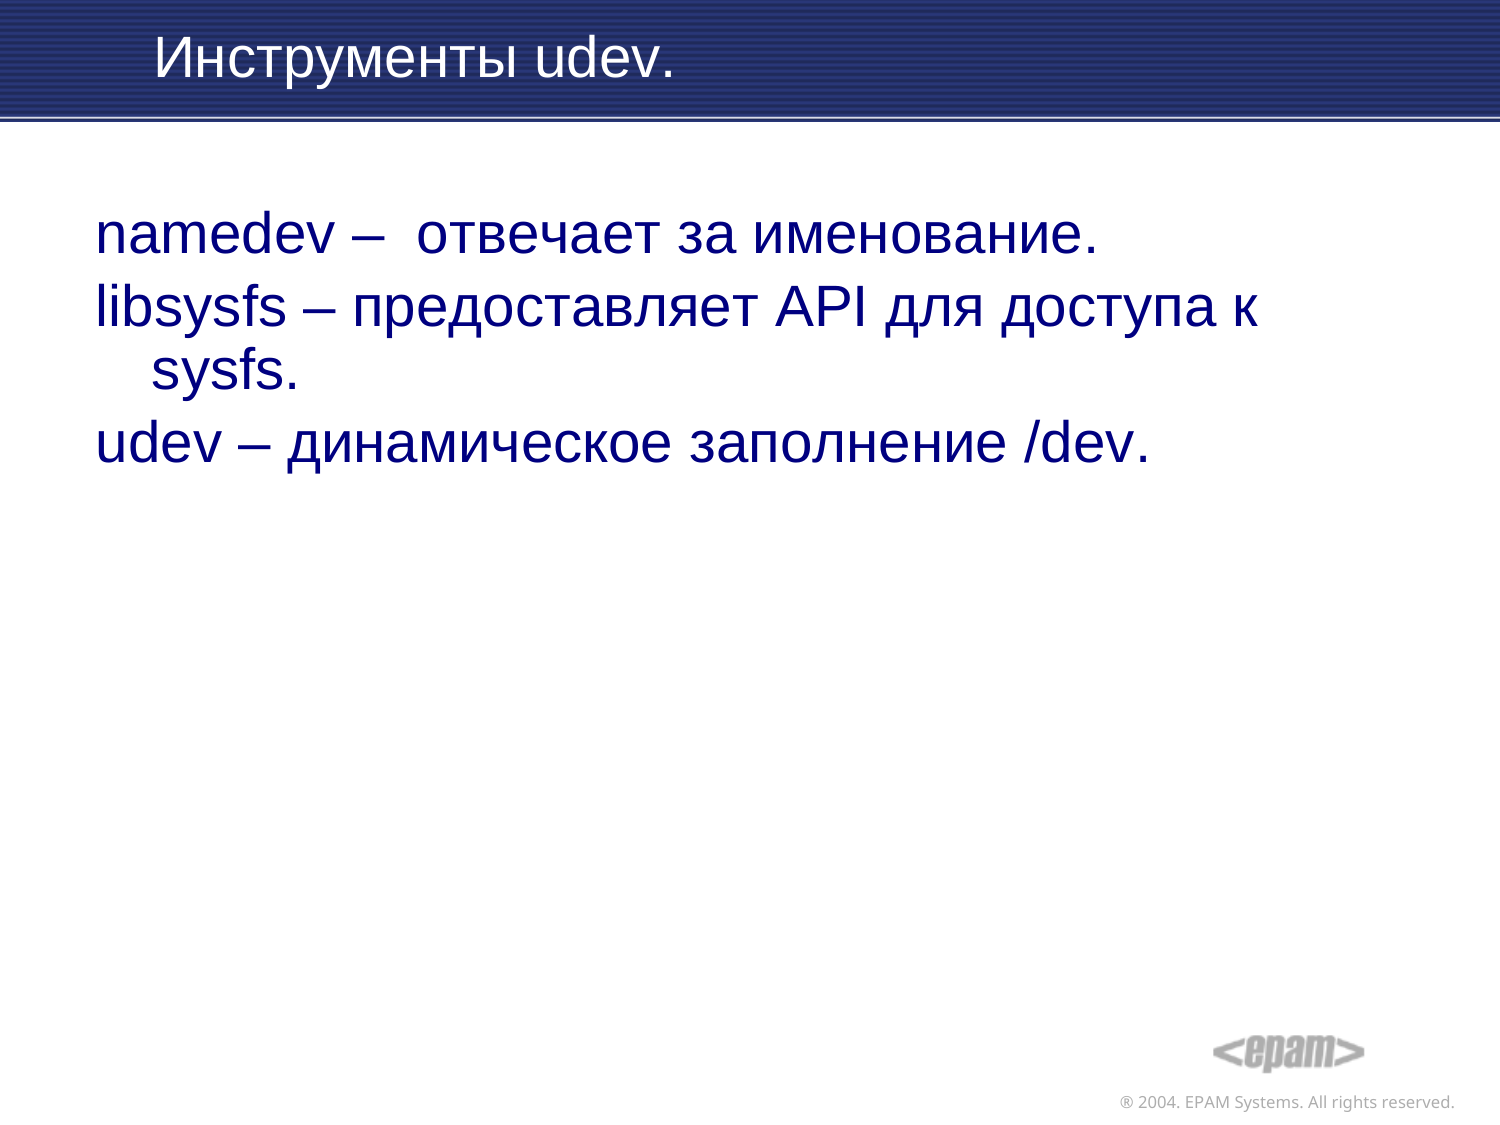

# Инструменты udev.
namedev – отвечает за именование.
libsysfs – предоставляет API для доступа к sysfs.
udev – динамическое заполнение /dev.